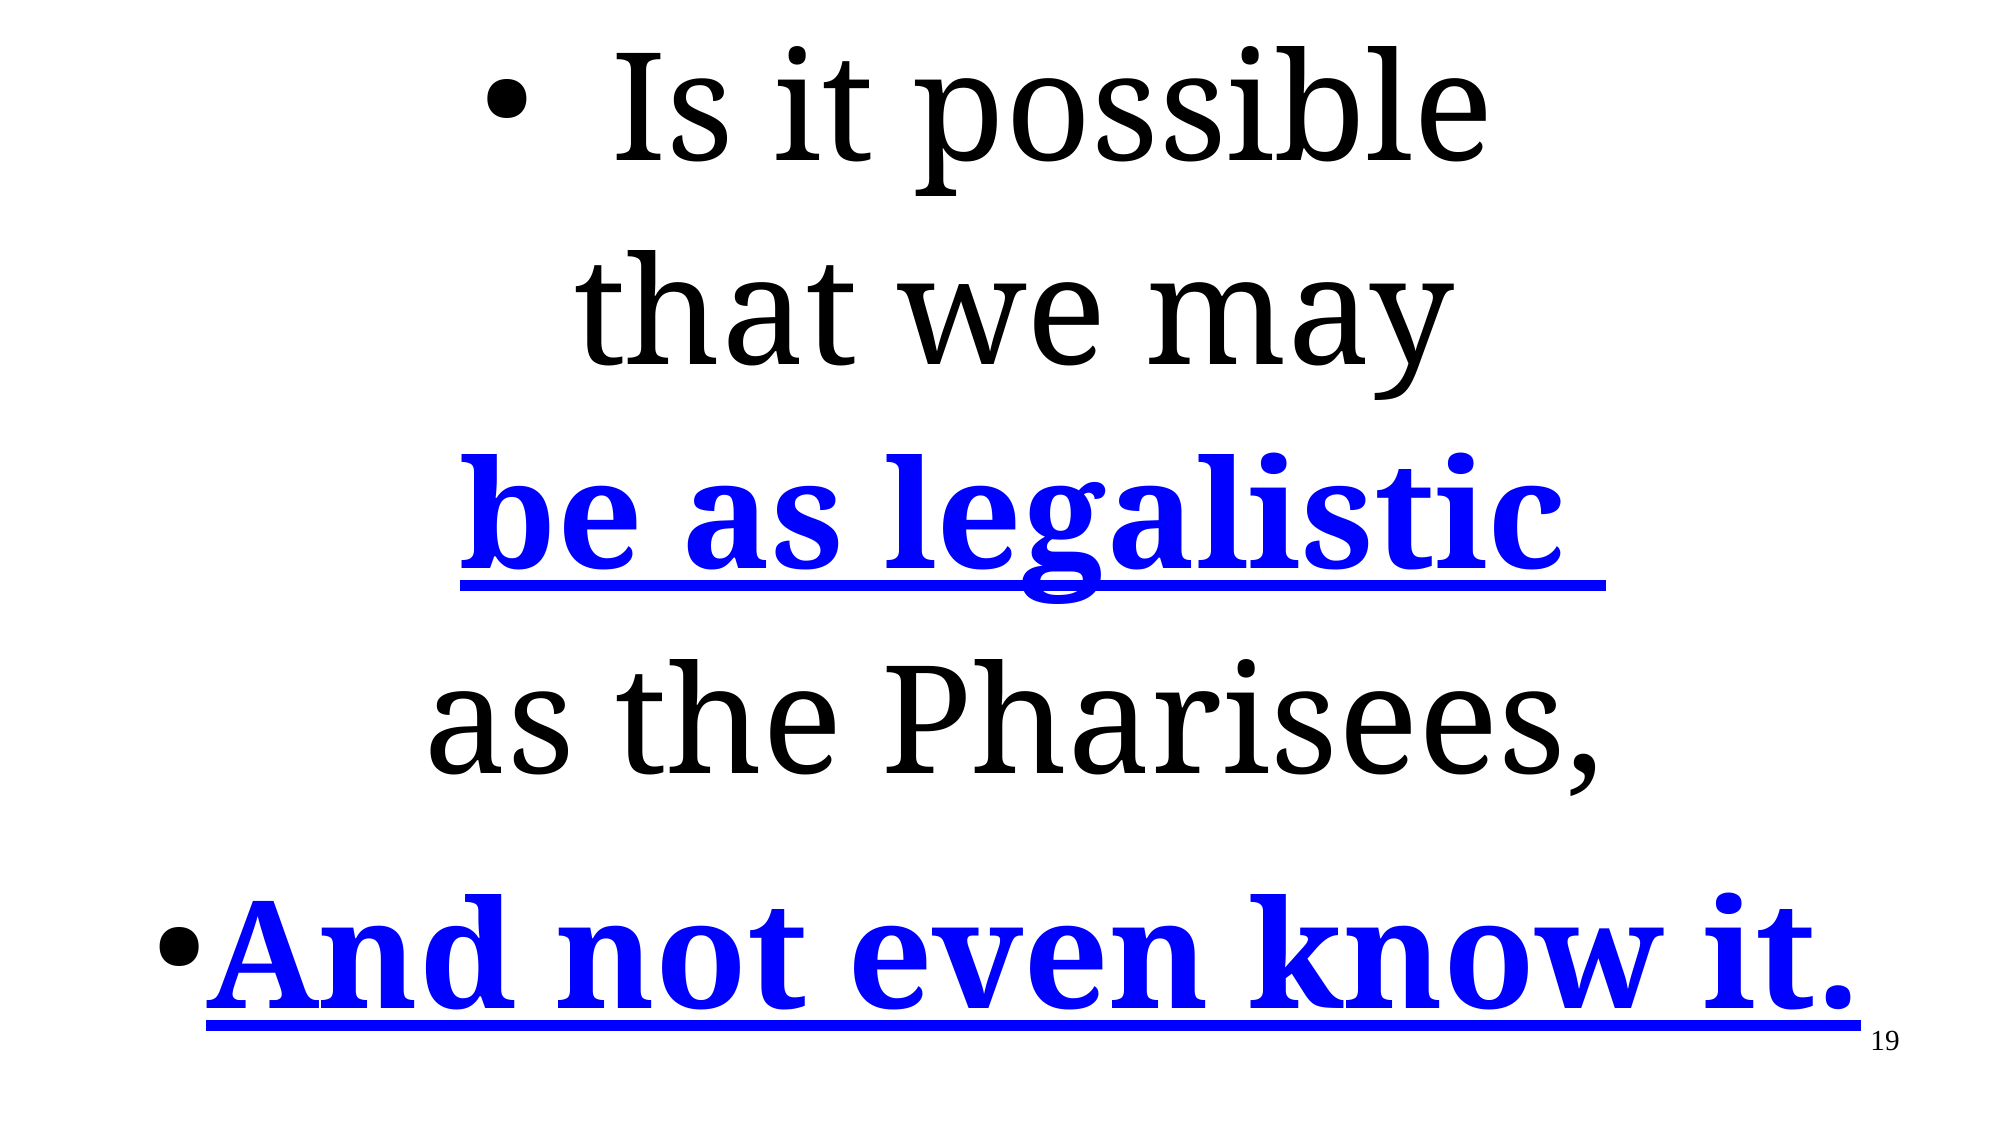

# Is it possible that we may be as legalistic as the Pharisees,
And not even know it.
19